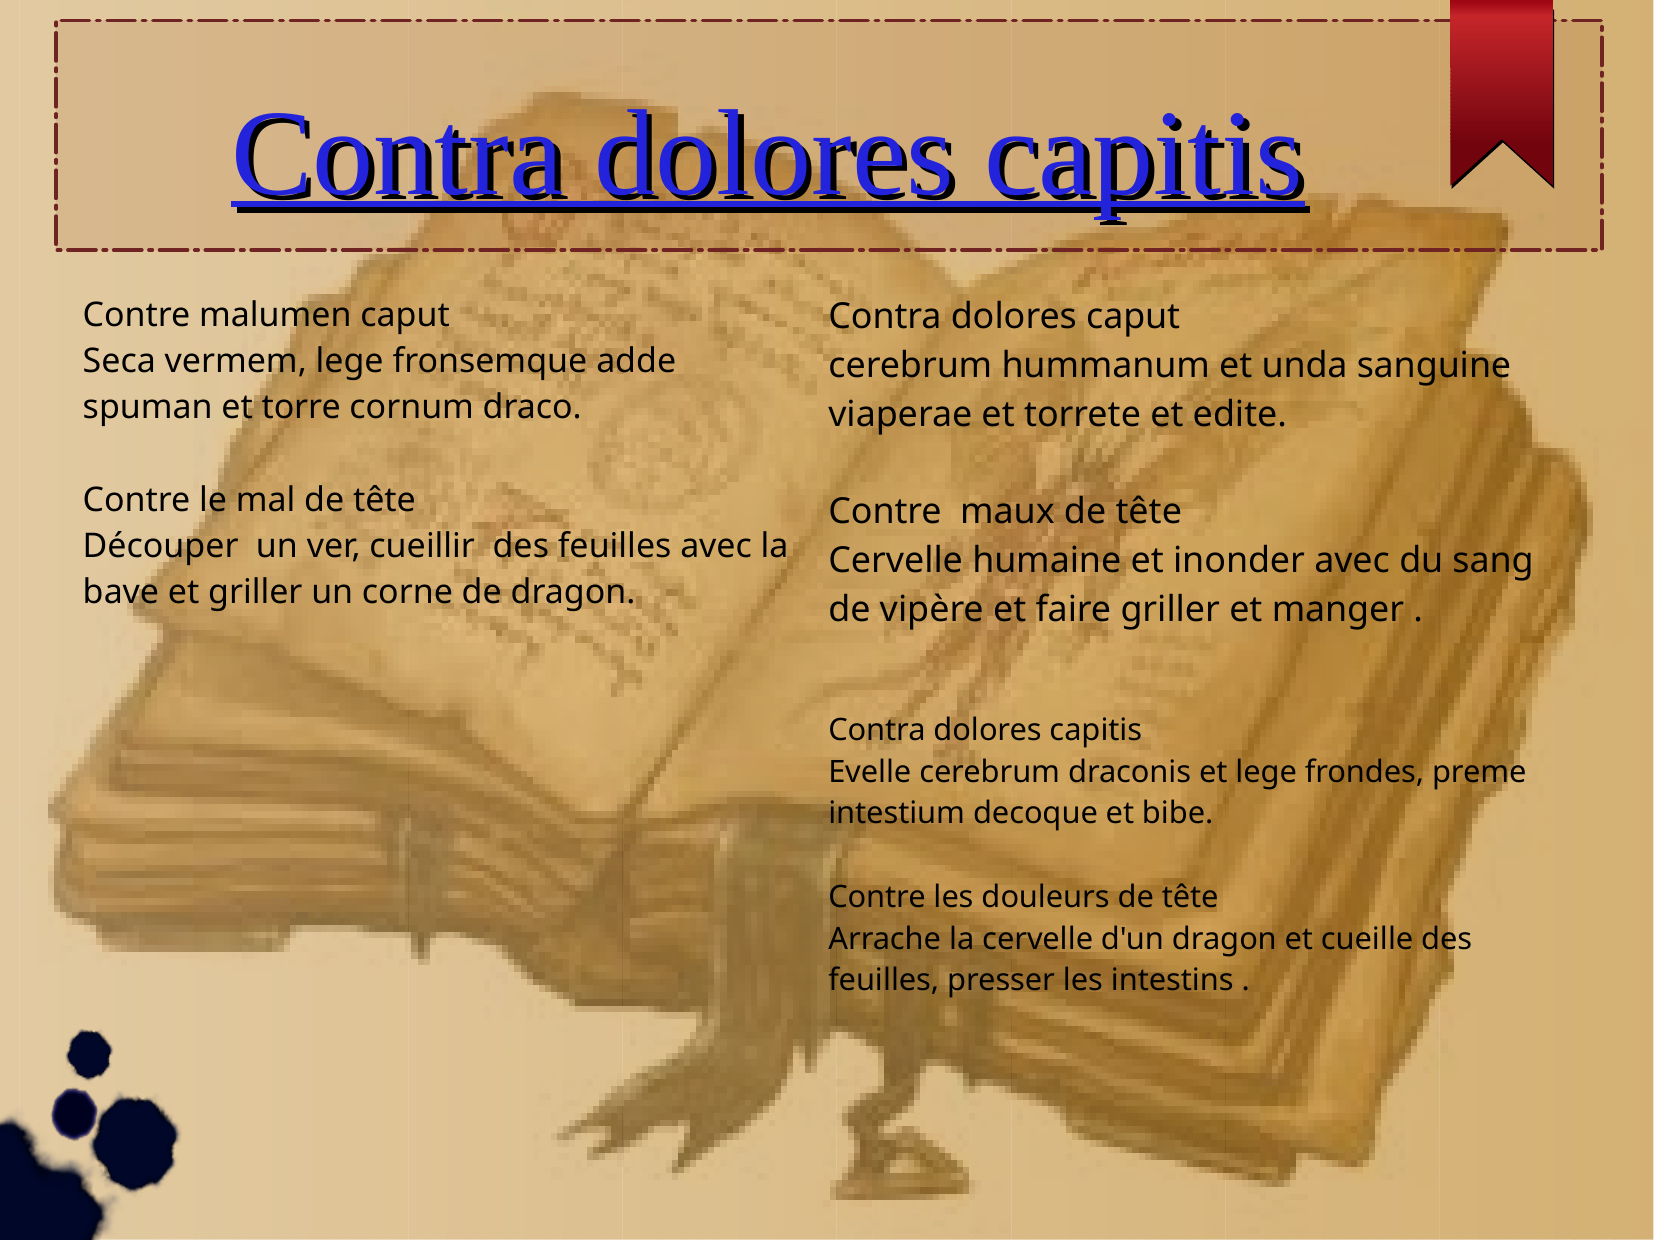

# Contra dolores capitis
Contre malumen caput
Seca vermem, lege fronsemque adde spuman et torre cornum draco.
Contre le mal de tête
Découper  un ver, cueillir  des feuilles avec la bave et griller un corne de dragon.
Contra dolores caput
cerebrum hummanum et unda sanguine viaperae et torrete et edite.
Contre  maux de tête
Cervelle humaine et inonder avec du sang de vipère et faire griller et manger .
Contra dolores capitis
Evelle cerebrum draconis et lege frondes, preme intestium decoque et bibe.
Contre les douleurs de tête
Arrache la cervelle d'un dragon et cueille des feuilles, presser les intestins .